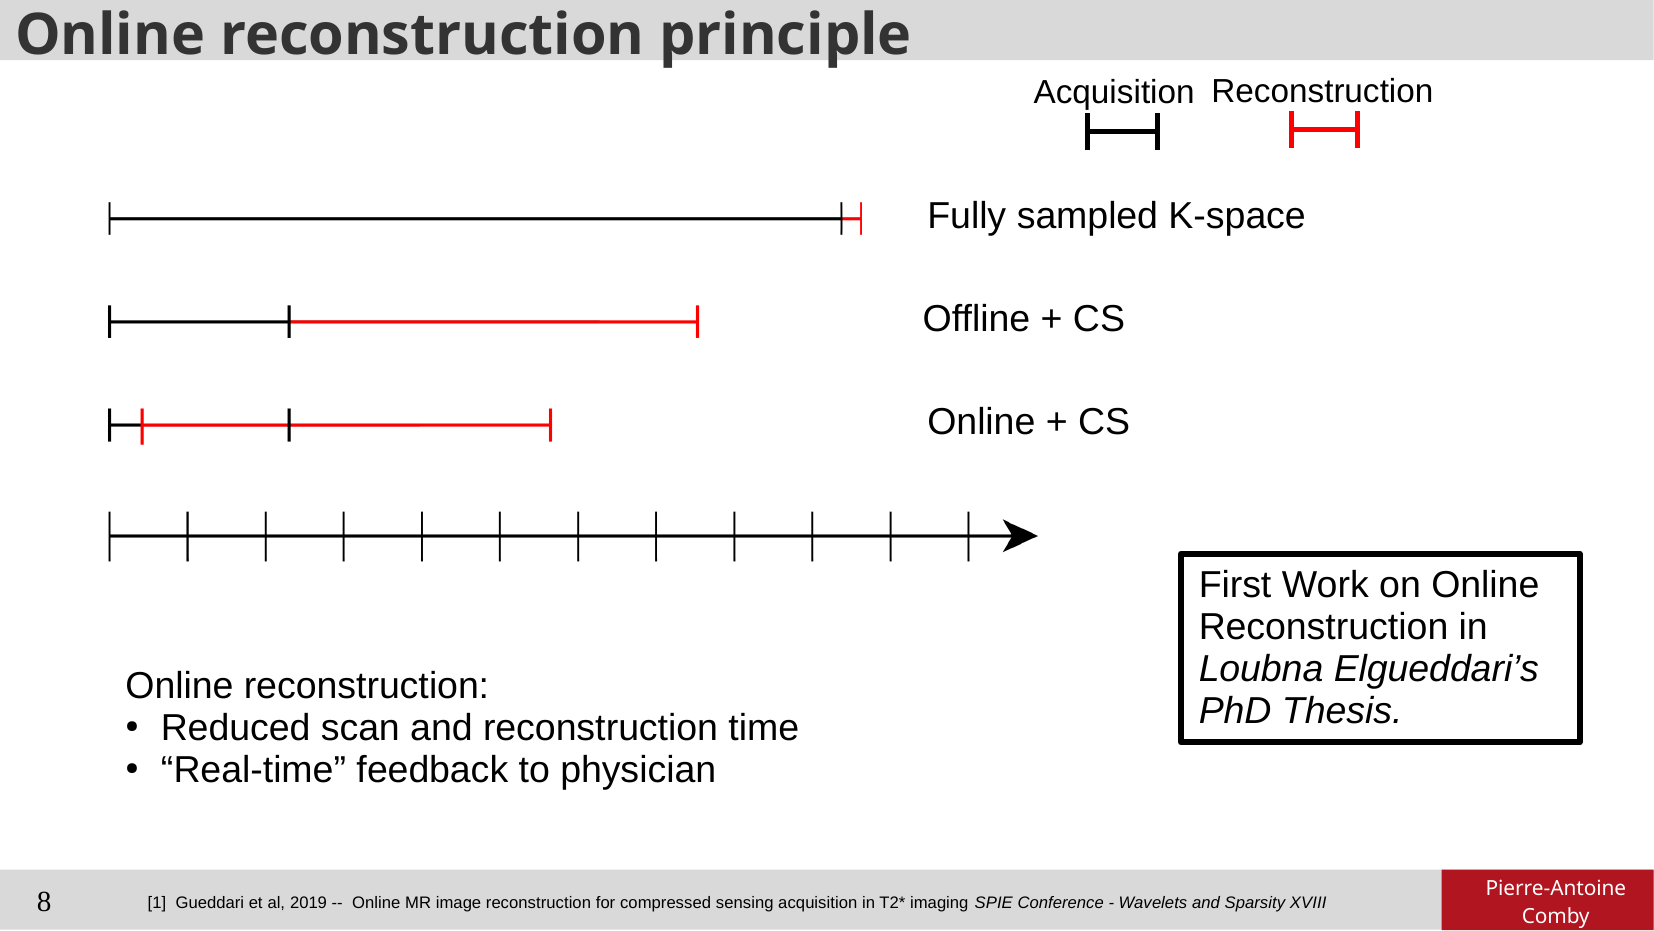

# Online reconstruction principle
Reconstruction
Acquisition
Fully sampled K-space
Offline + CS
Online + CS
First Work on Online Reconstruction in Loubna Elgueddari’s PhD Thesis.
Online reconstruction:
Reduced scan and reconstruction time
“Real-time” feedback to physician
8
[1] Gueddari et al, 2019 -- Online MR image reconstruction for compressed sensing acquisition in T2* imaging SPIE Conference - Wavelets and Sparsity XVIII